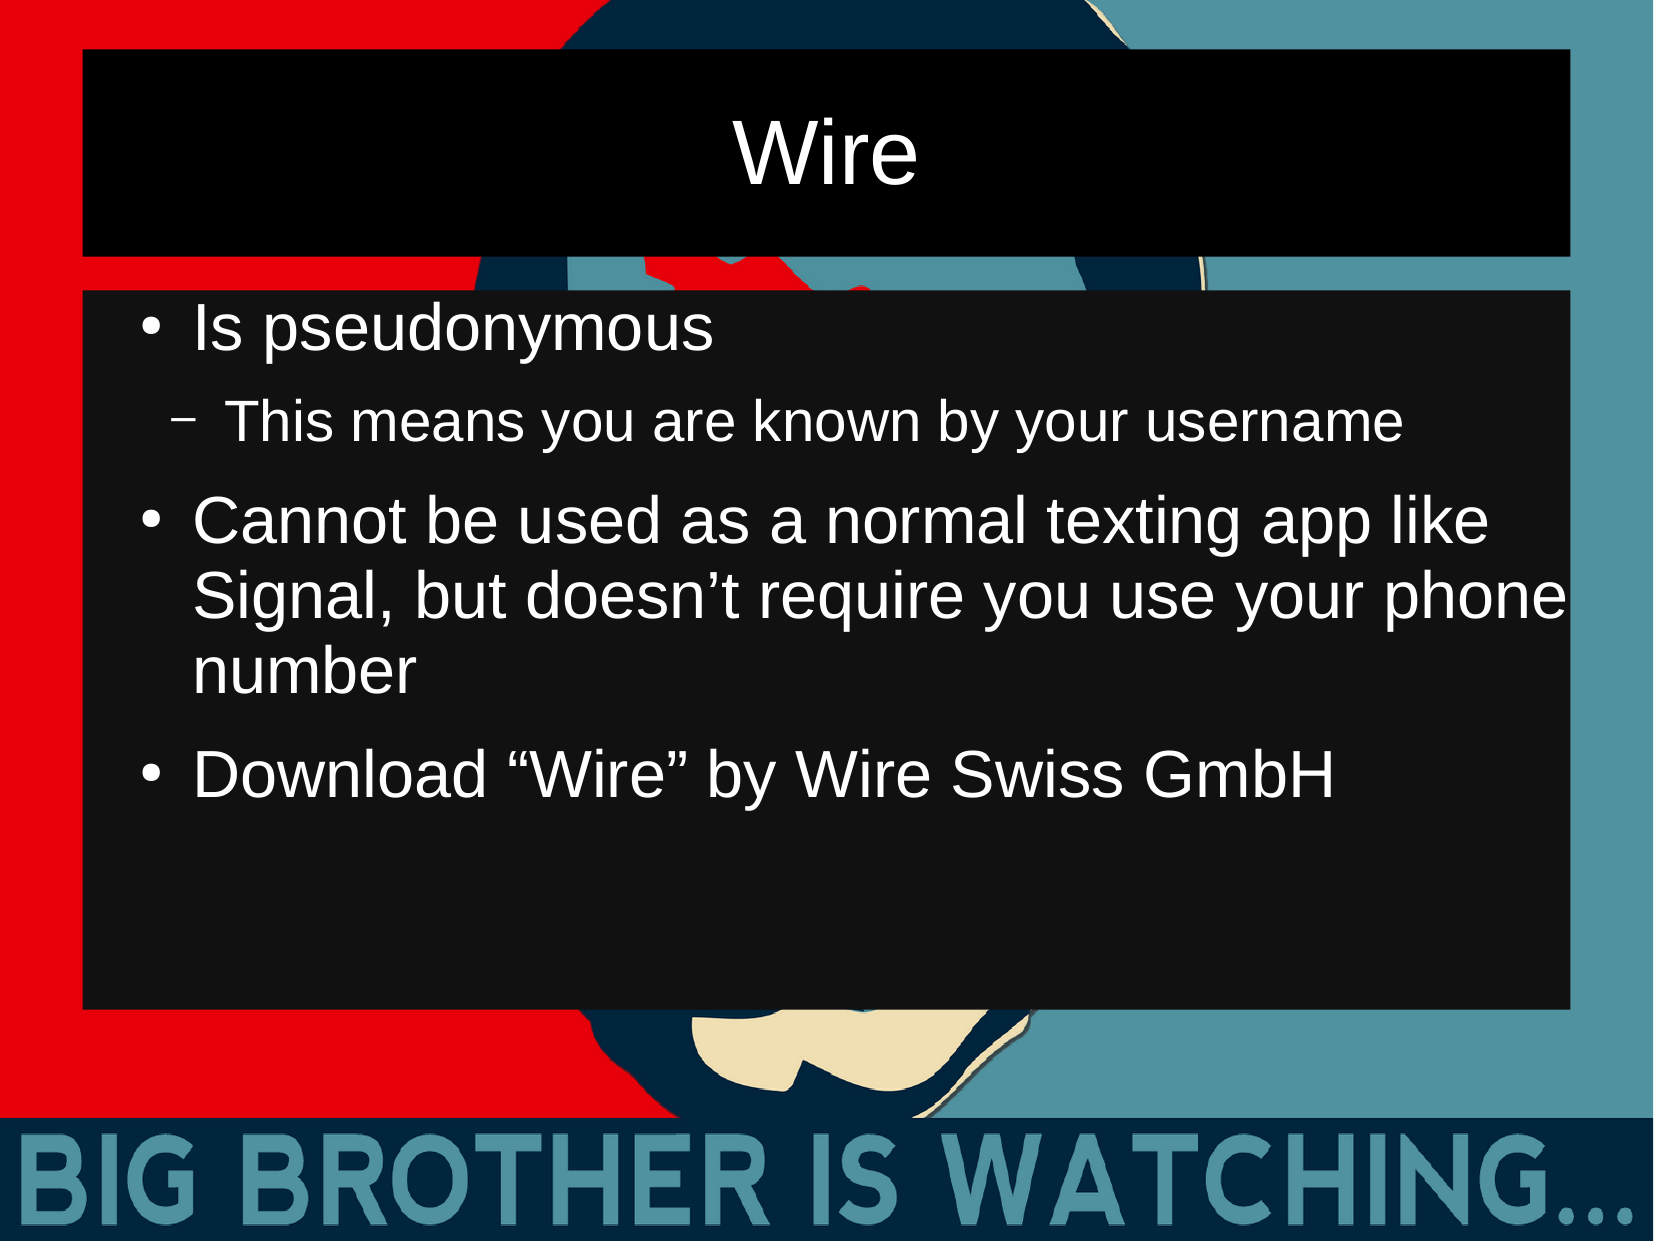

# Wire
Is pseudonymous
This means you are known by your username
Cannot be used as a normal texting app like Signal, but doesn’t require you use your phone number
Download “Wire” by Wire Swiss GmbH